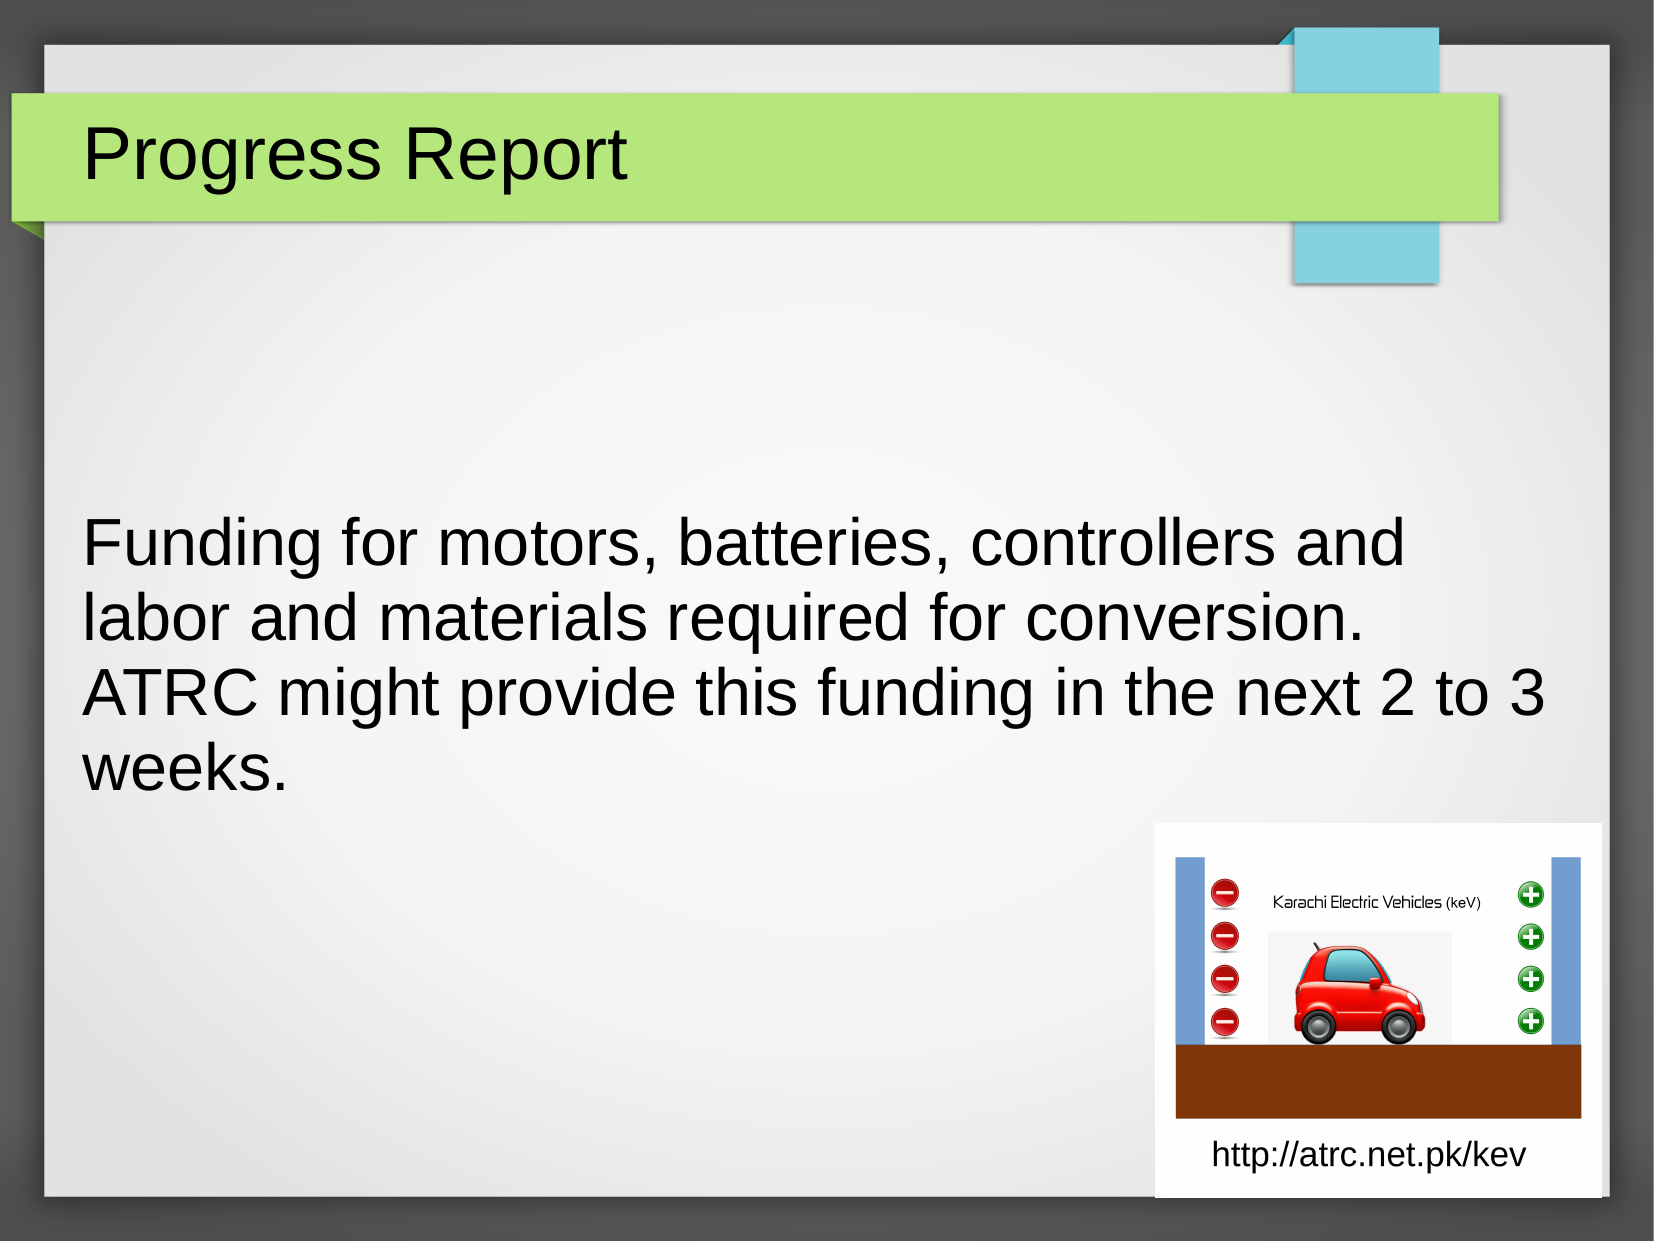

# Progress Report
Funding for motors, batteries, controllers and labor and materials required for conversion.
ATRC might provide this funding in the next 2 to 3 weeks.